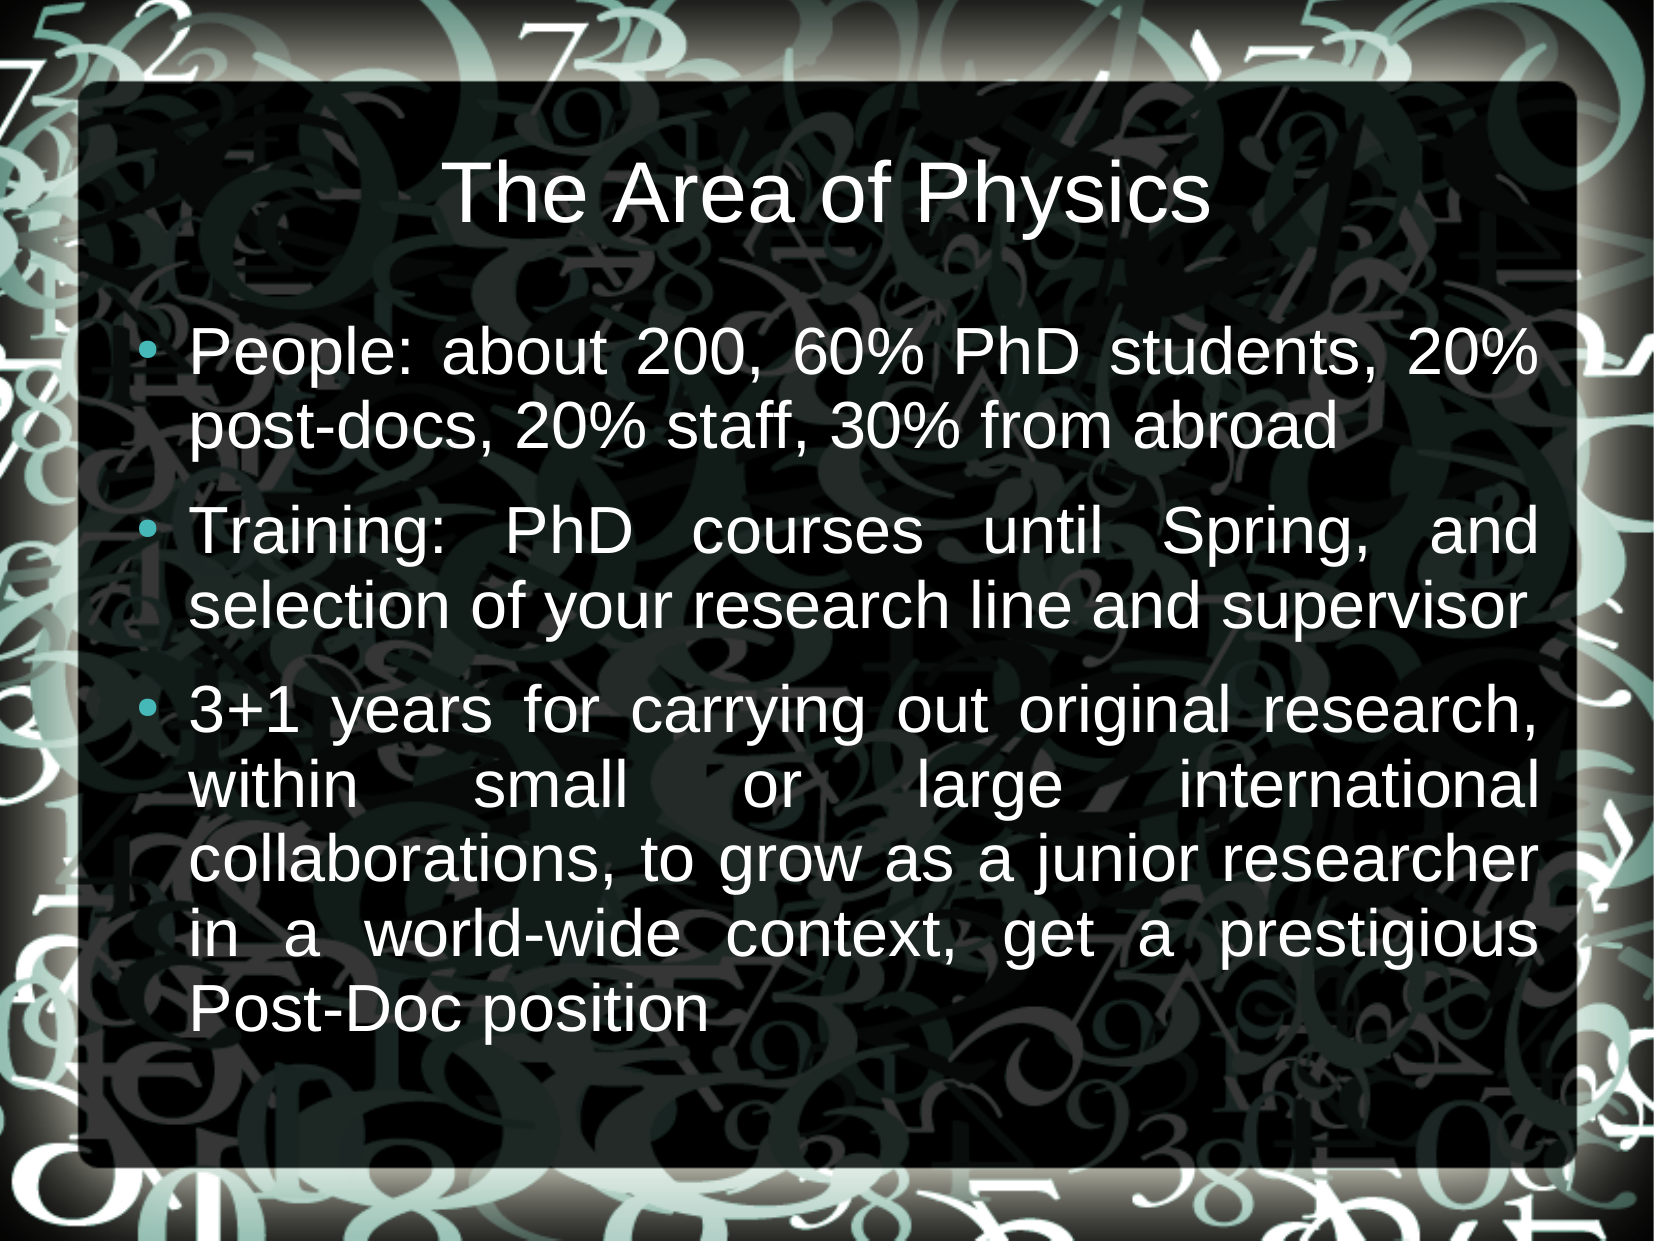

# The Area of Physics
People: about 200, 60% PhD students, 20% post-docs, 20% staff, 30% from abroad
Training: PhD courses until Spring, and selection of your research line and supervisor
3+1 years for carrying out original research, within small or large international collaborations, to grow as a junior researcher in a world-wide context, get a prestigious Post-Doc position